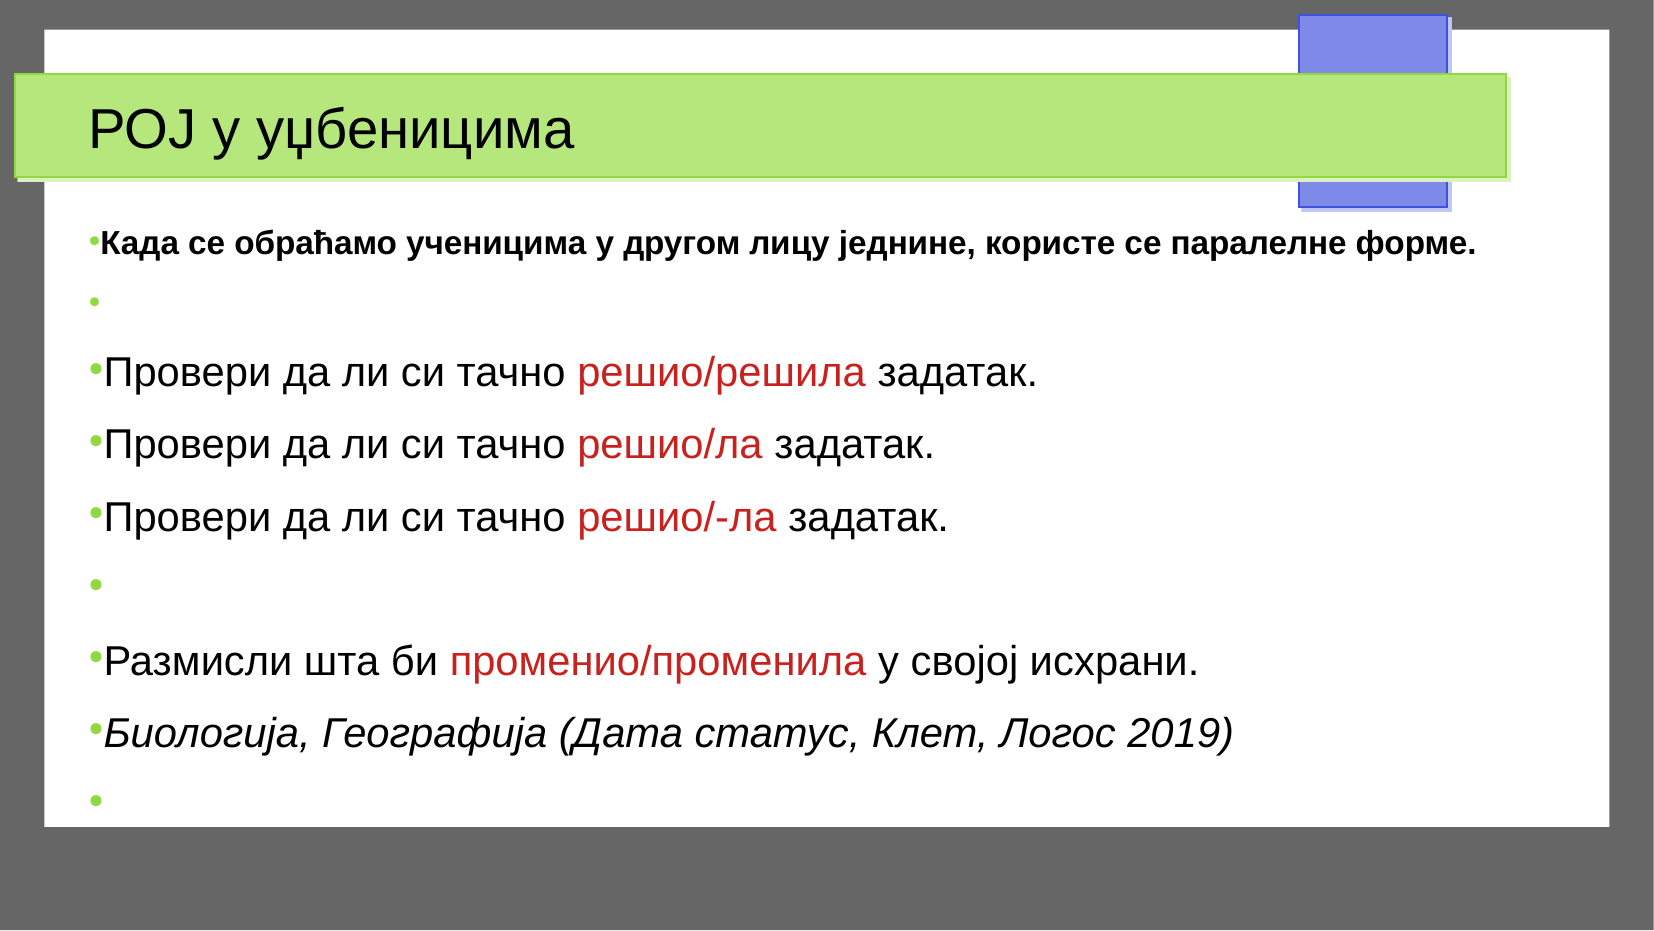

# РОЈ у уџбеницима
Када се обраћамо ученицима у другом лицу једнине, користе се паралелне форме.
Провери да ли си тачно решио/решила задатак.
Провери да ли си тачно решио/ла задатак.
Провери да ли си тачно решио/-ла задатак.
Размисли шта би променио/променила у својој исхрани.
Биологија, Географија (Дата статус, Клет, Логос 2019)